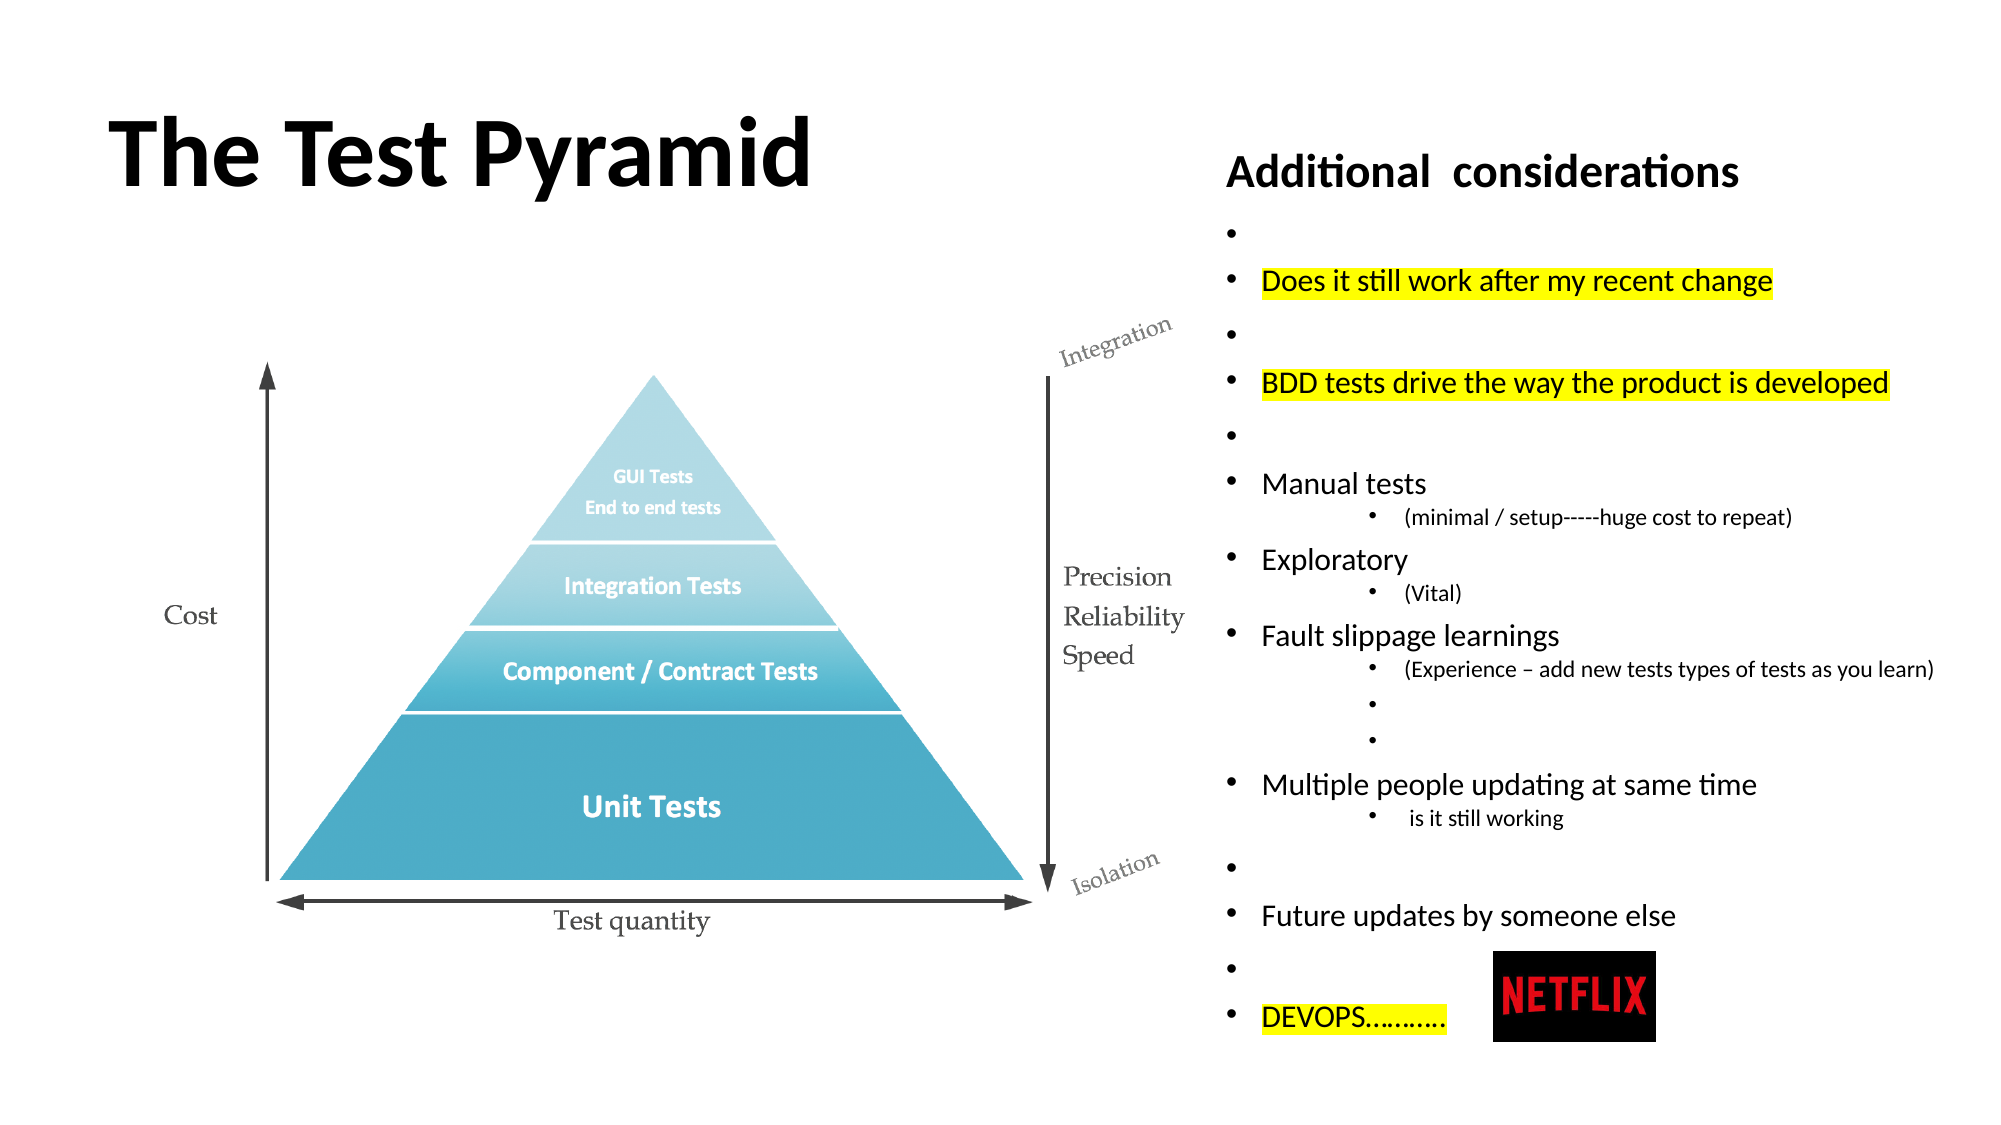

The Test Pyramid
# Additional considerations
Does it still work after my recent change
BDD tests drive the way the product is developed
Manual tests
(minimal / setup-----huge cost to repeat)
Exploratory
(Vital)
Fault slippage learnings
(Experience – add new tests types of tests as you learn)
Multiple people updating at same time
 is it still working
Future updates by someone else
DEVOPS………..